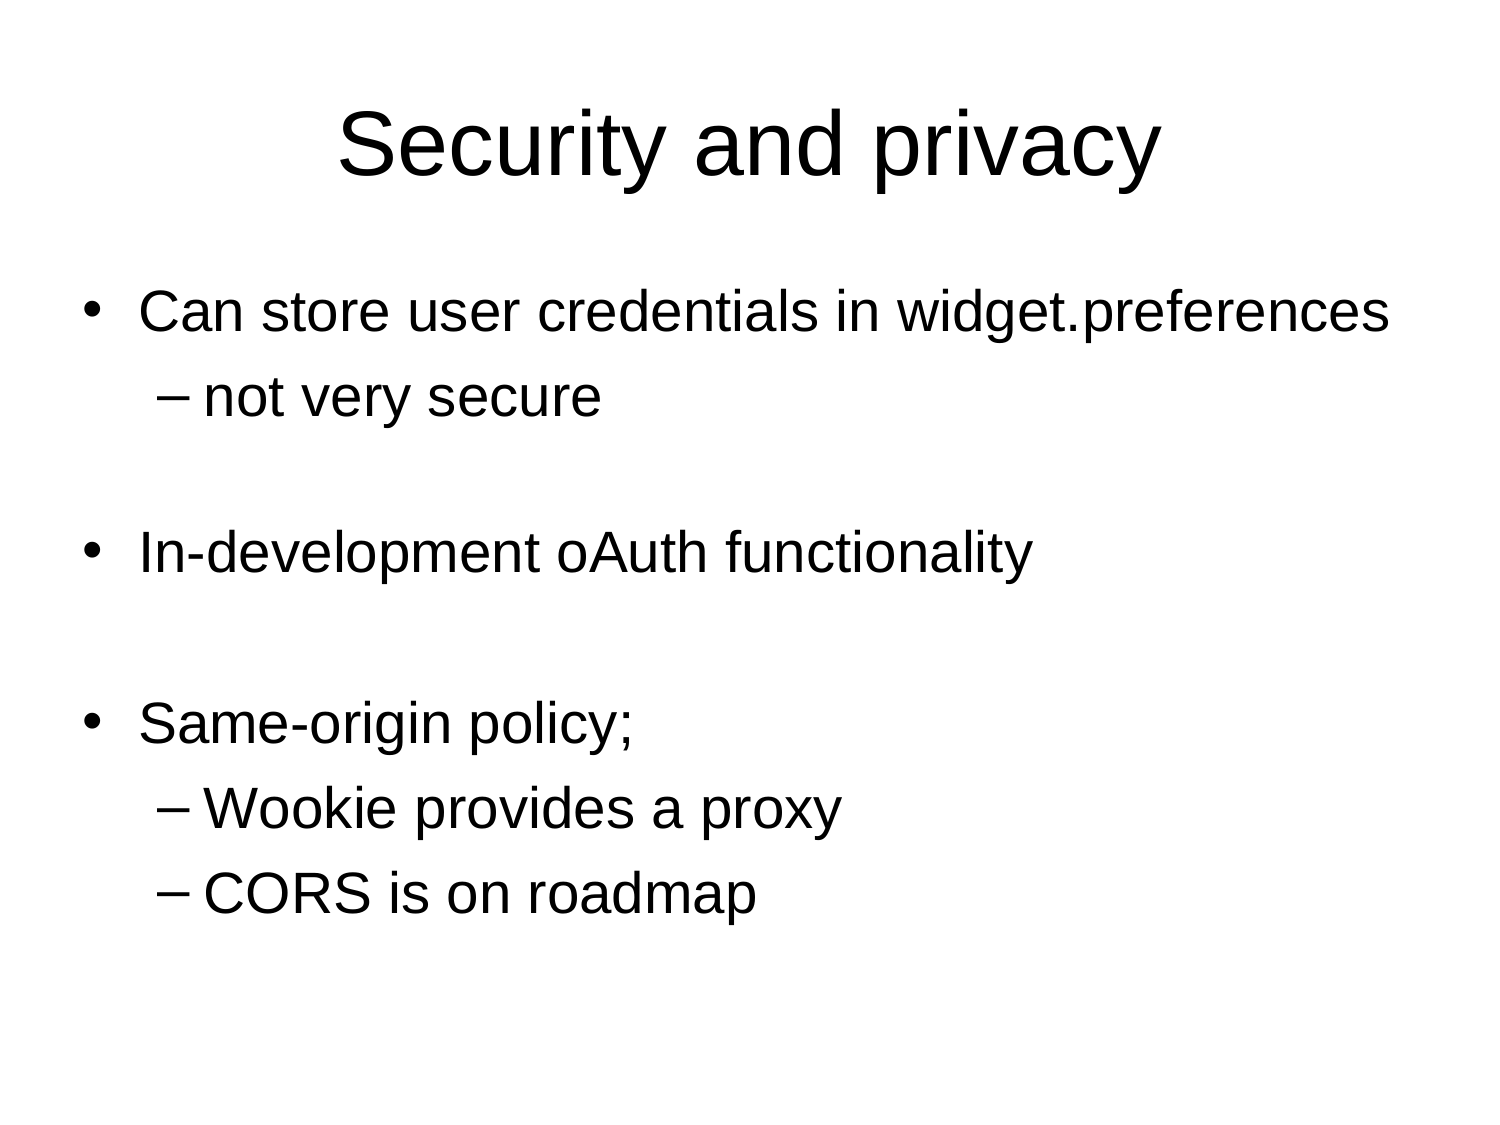

# Security and privacy
Can store user credentials in widget.preferences
not very secure
In-development oAuth functionality
Same-origin policy;
Wookie provides a proxy
CORS is on roadmap